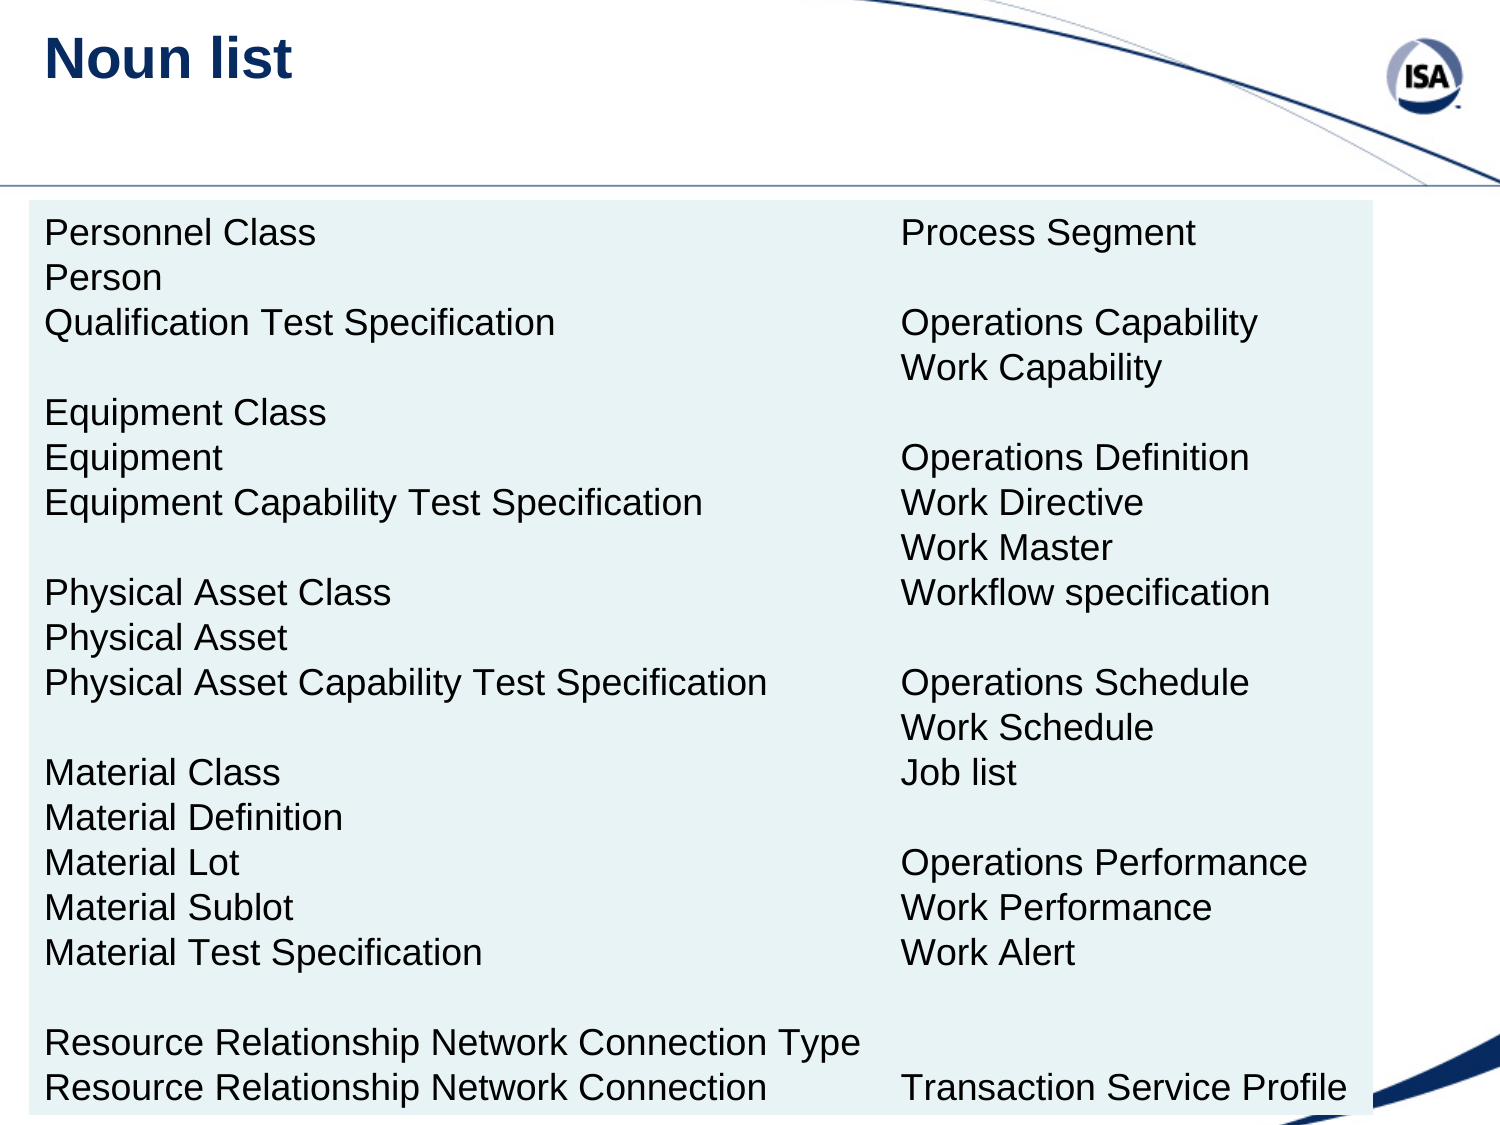

# Noun list
| Personnel Class Person Qualification Test Specification Equipment Class Equipment Equipment Capability Test Specification Physical Asset Class Physical Asset Physical Asset Capability Test Specification Material Class Material Definition Material Lot Material Sublot Material Test Specification Resource Relationship Network Connection Type Resource Relationship Network Connection | Process Segment Operations Capability Work Capability Operations Definition Work Directive Work Master Workflow specification Operations Schedule Work Schedule Job list Operations Performance Work Performance Work Alert Transaction Service Profile |
| --- | --- |